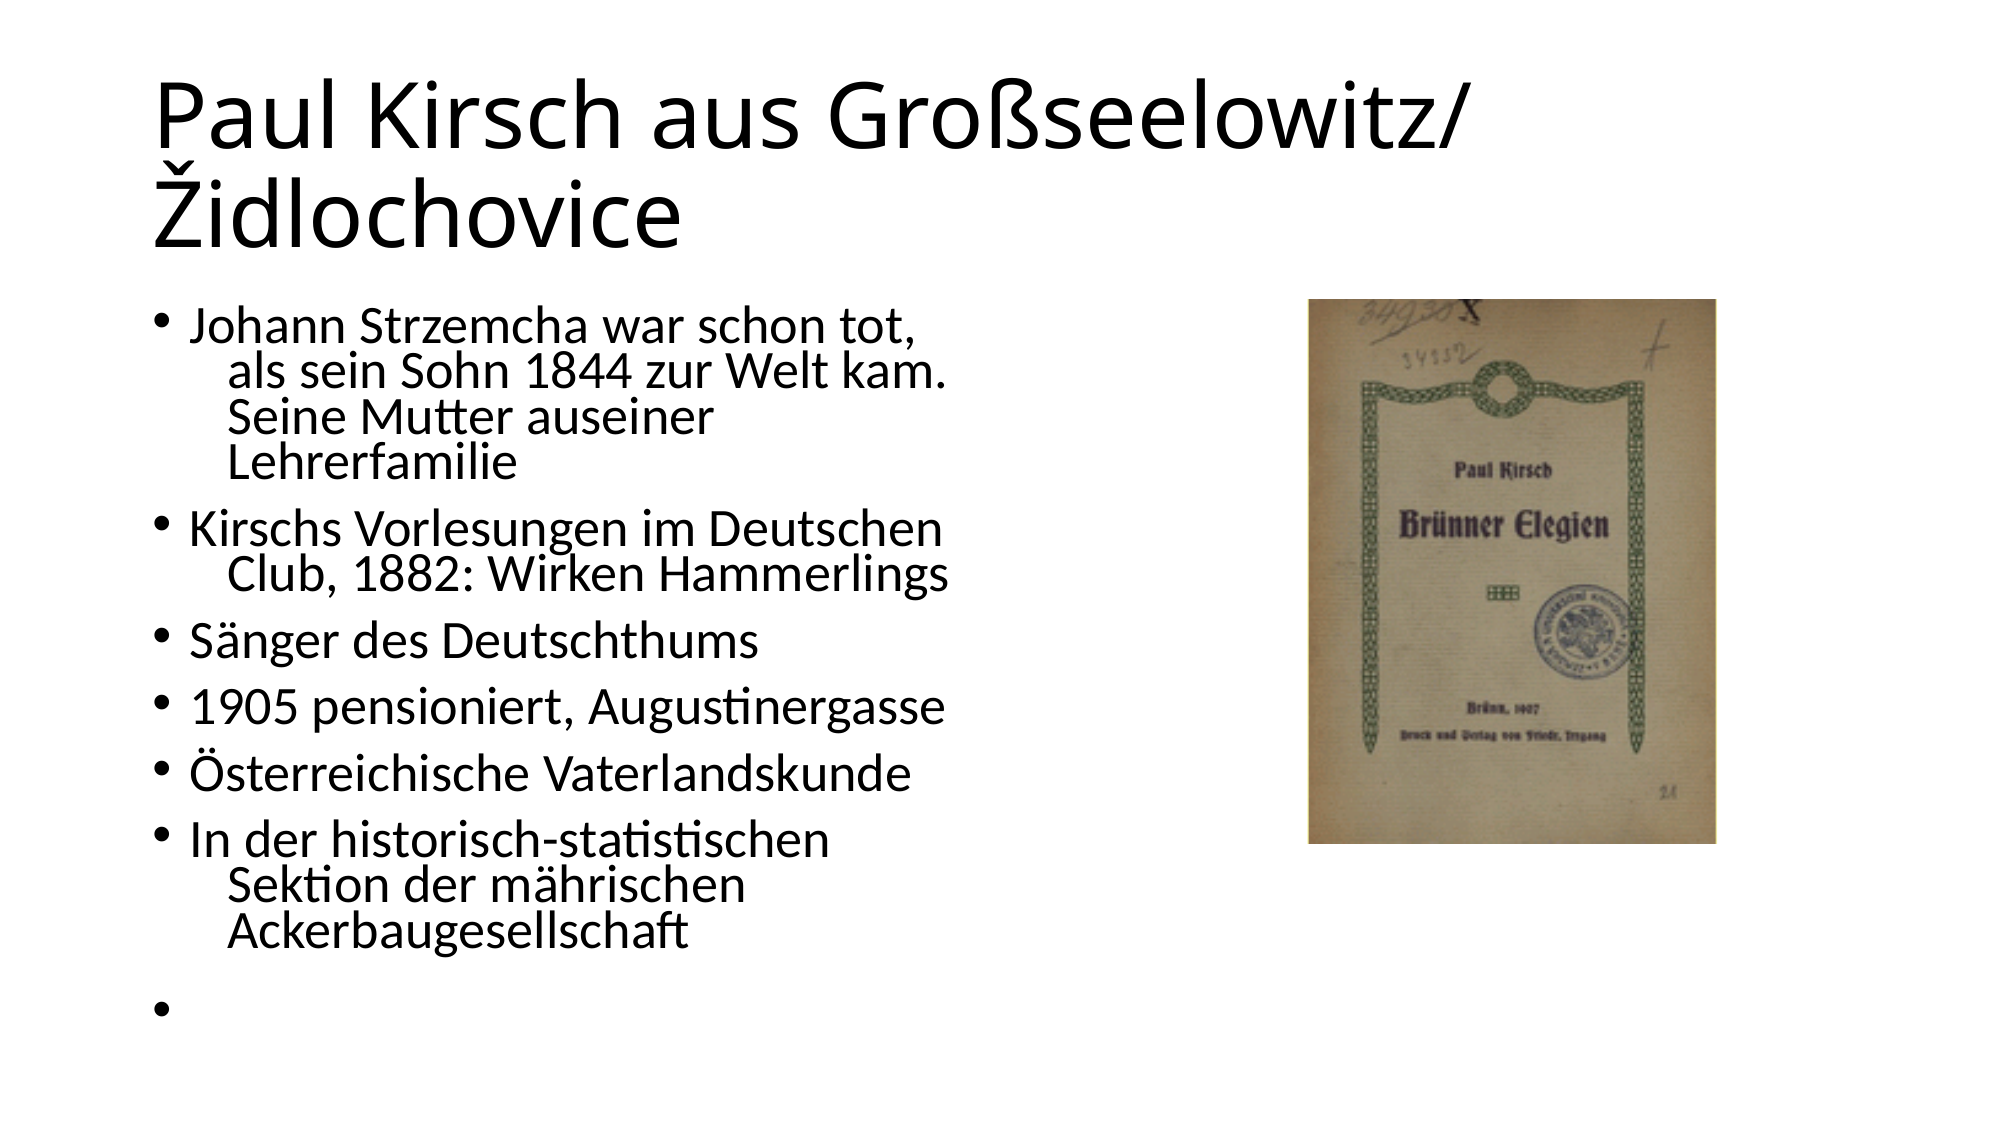

# Paul Kirsch aus Großseelowitz/ Židlochovice
Johann Strzemcha war schon tot, als sein Sohn 1844 zur Welt kam. Seine Mutter auseiner Lehrerfamilie
Kirschs Vorlesungen im Deutschen Club, 1882: Wirken Hammerlings
Sänger des Deutschthums
1905 pensioniert, Augustinergasse
Österreichische Vaterlandskunde
In der historisch-statistischen Sektion der mährischen Ackerbaugesellschaft